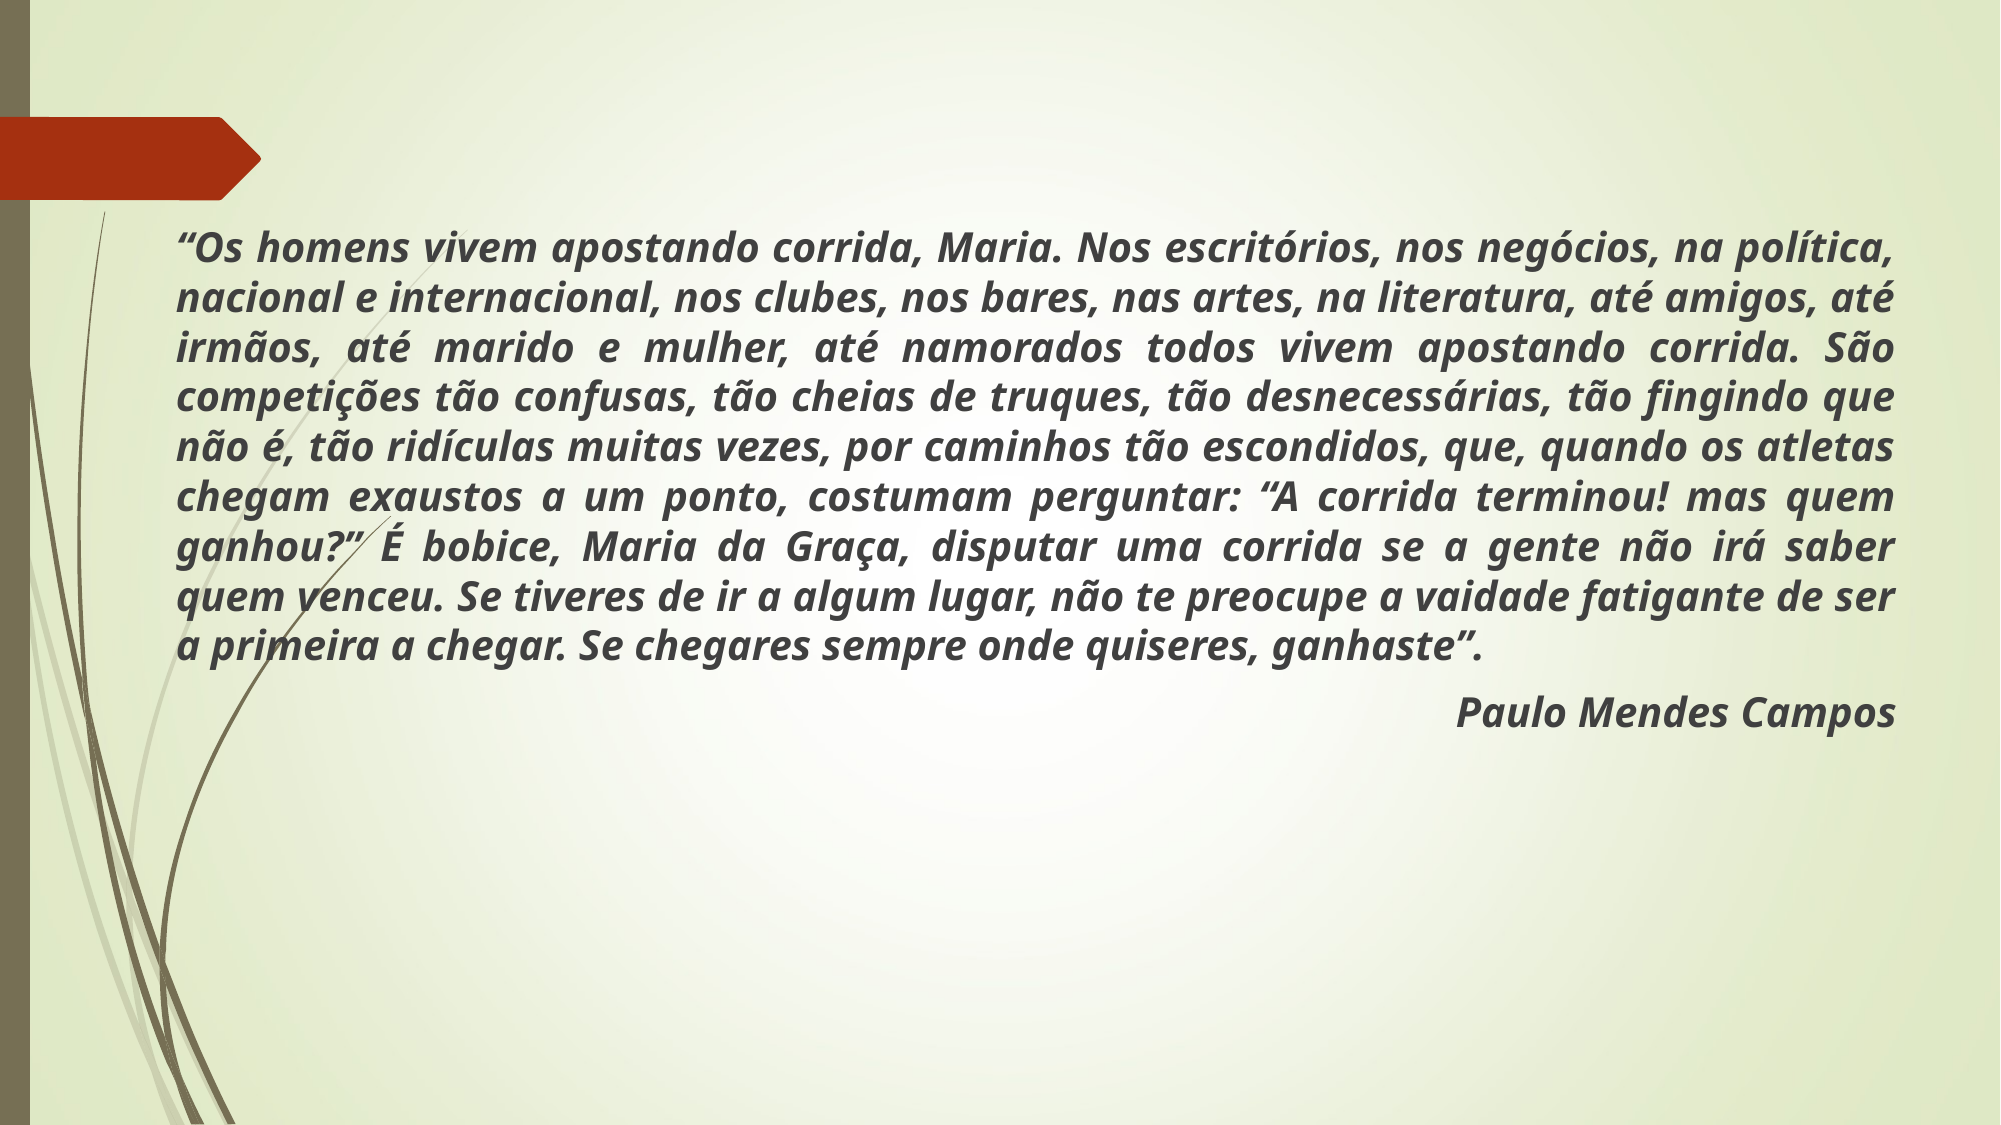

#
“Os homens vivem apostando corrida, Maria. Nos escritórios, nos negócios, na política, nacional e internacional, nos clubes, nos bares, nas artes, na literatura, até amigos, até irmãos, até marido e mulher, até namorados todos vivem apostando corrida. São competições tão confusas, tão cheias de truques, tão desnecessárias, tão fingindo que não é, tão ridículas muitas vezes, por caminhos tão escondidos, que, quando os atletas chegam exaustos a um ponto, costumam perguntar: “A corrida terminou! mas quem ganhou?” É bobice, Maria da Graça, disputar uma corrida se a gente não irá saber quem venceu. Se tiveres de ir a algum lugar, não te preocupe a vaidade fatigante de ser a primeira a chegar. Se chegares sempre onde quiseres, ganhaste”.
Paulo Mendes Campos